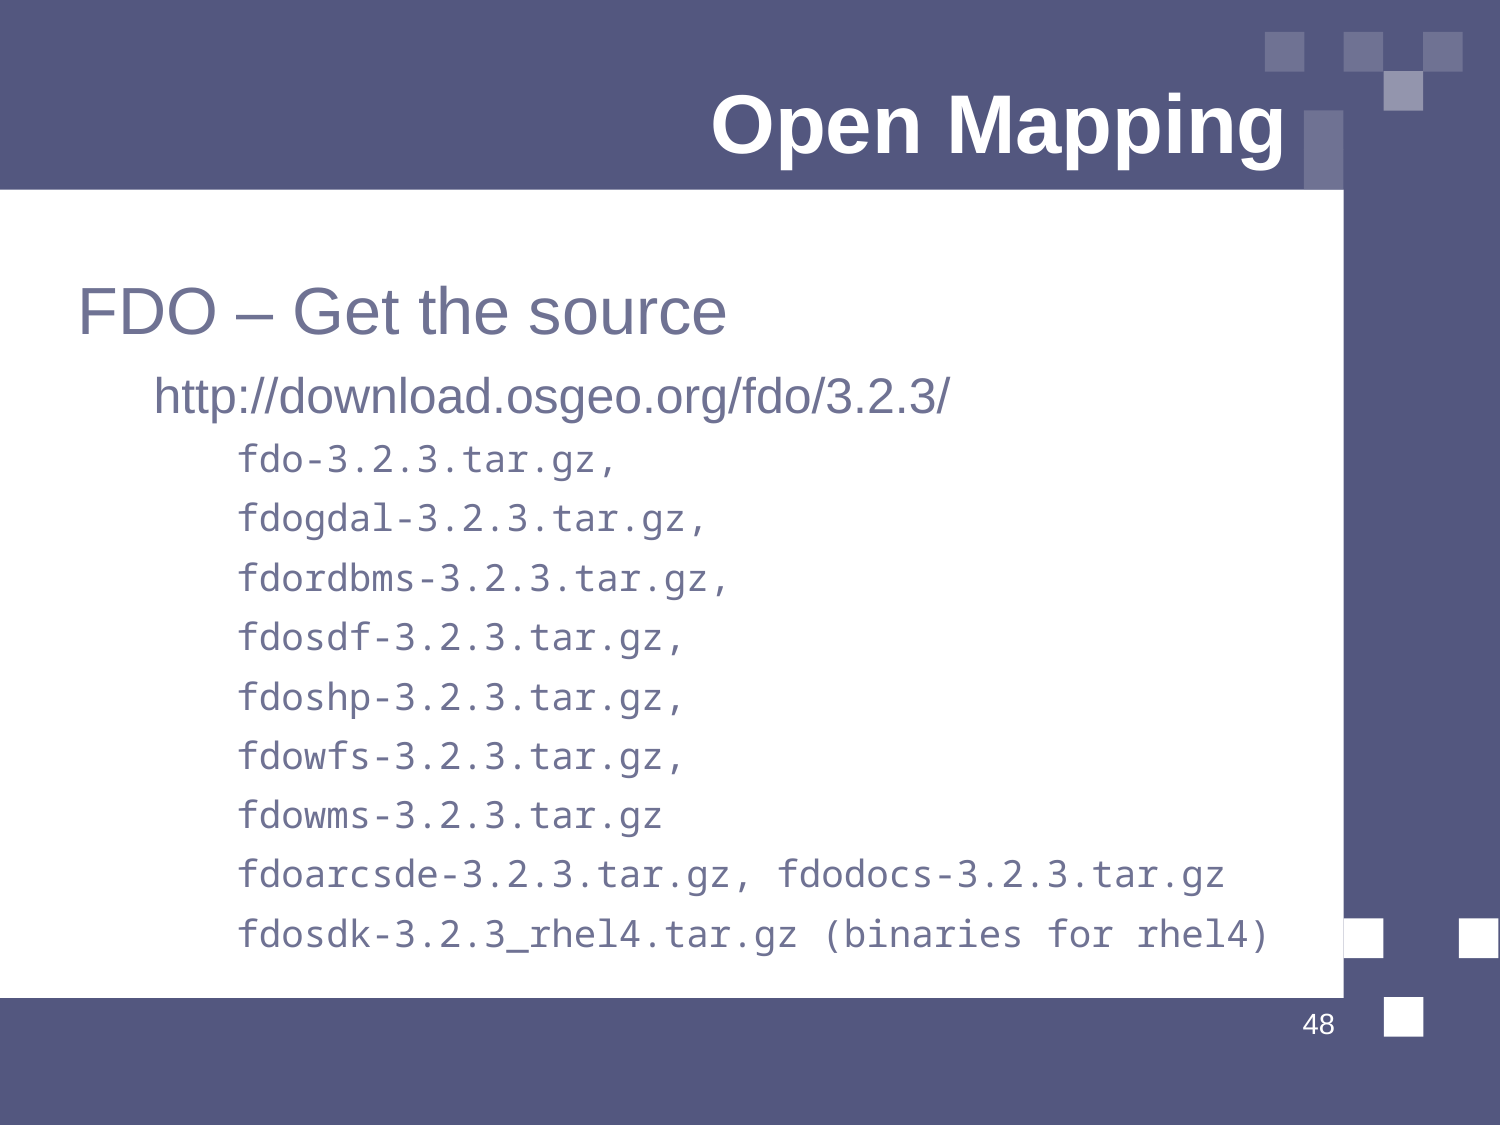

# Open Mapping
 FDO – Get the source
http://download.osgeo.org/fdo/3.2.3/
fdo-3.2.3.tar.gz,
fdogdal-3.2.3.tar.gz,
fdordbms-3.2.3.tar.gz,
fdosdf-3.2.3.tar.gz,
fdoshp-3.2.3.tar.gz,
fdowfs-3.2.3.tar.gz,
fdowms-3.2.3.tar.gz
fdoarcsde-3.2.3.tar.gz, fdodocs-3.2.3.tar.gz
fdosdk-3.2.3_rhel4.tar.gz (binaries for rhel4)
48